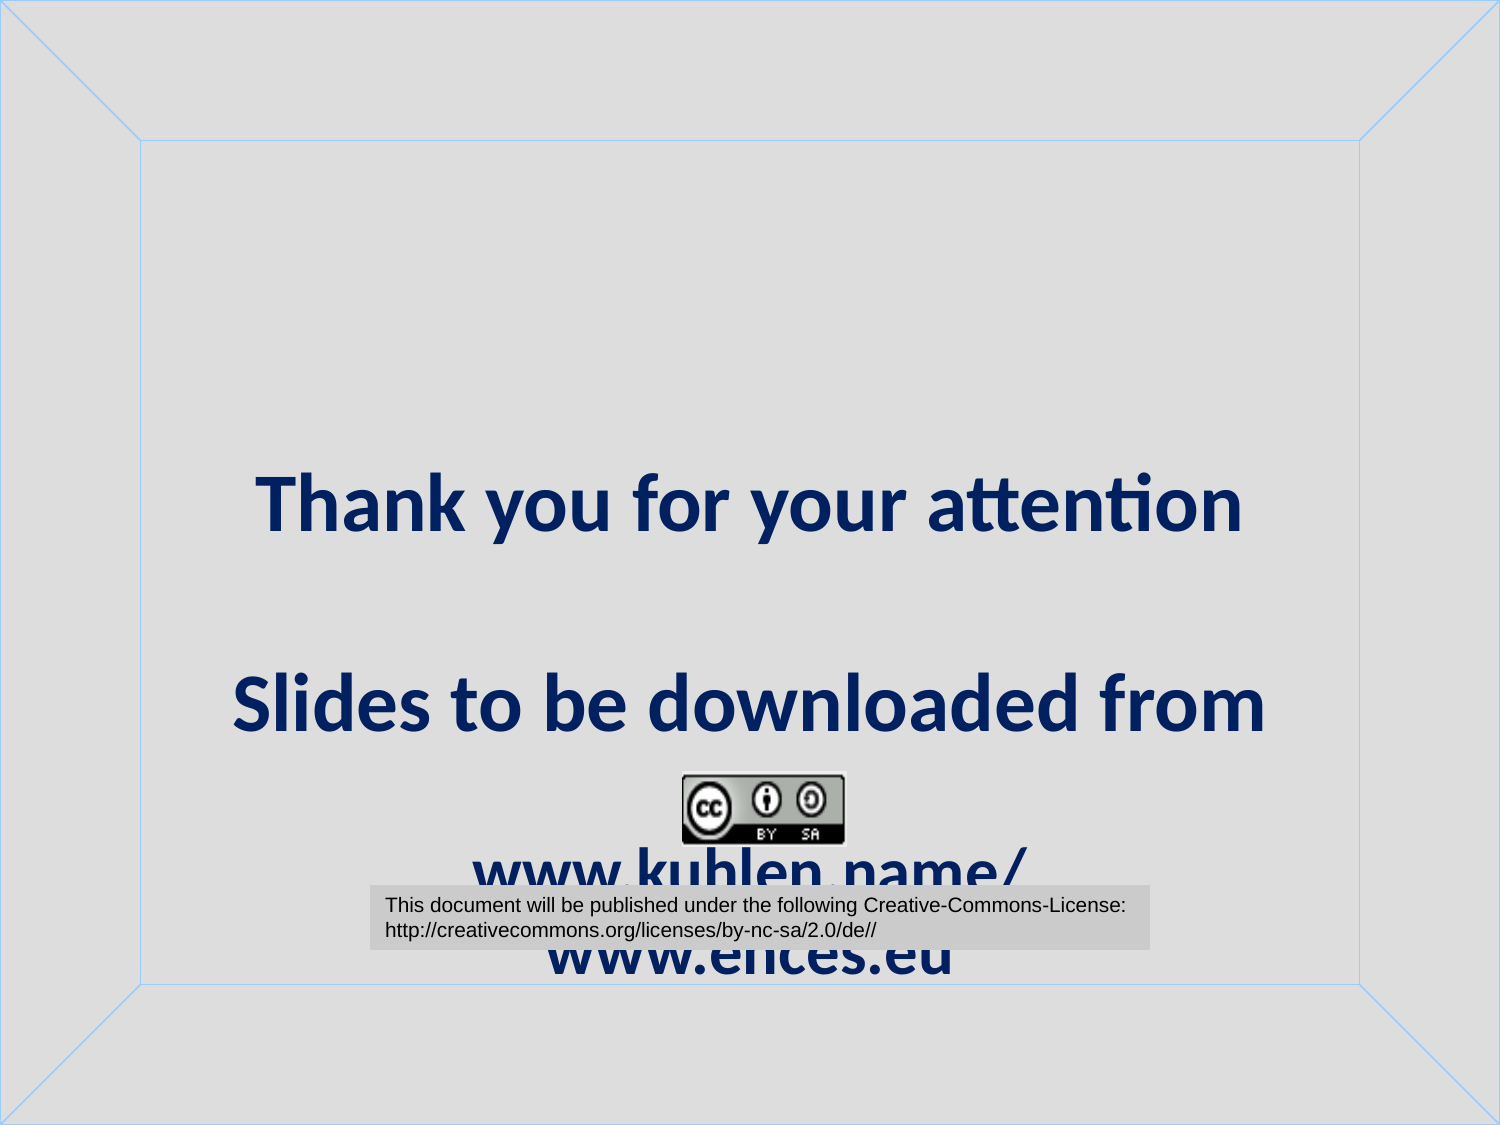

Thank you for your attention
Slides to be downloaded from
www.kuhlen.name/
www.ences.eu
This document will be published under the following Creative-Commons-License:
http://creativecommons.org/licenses/by-nc-sa/2.0/de//